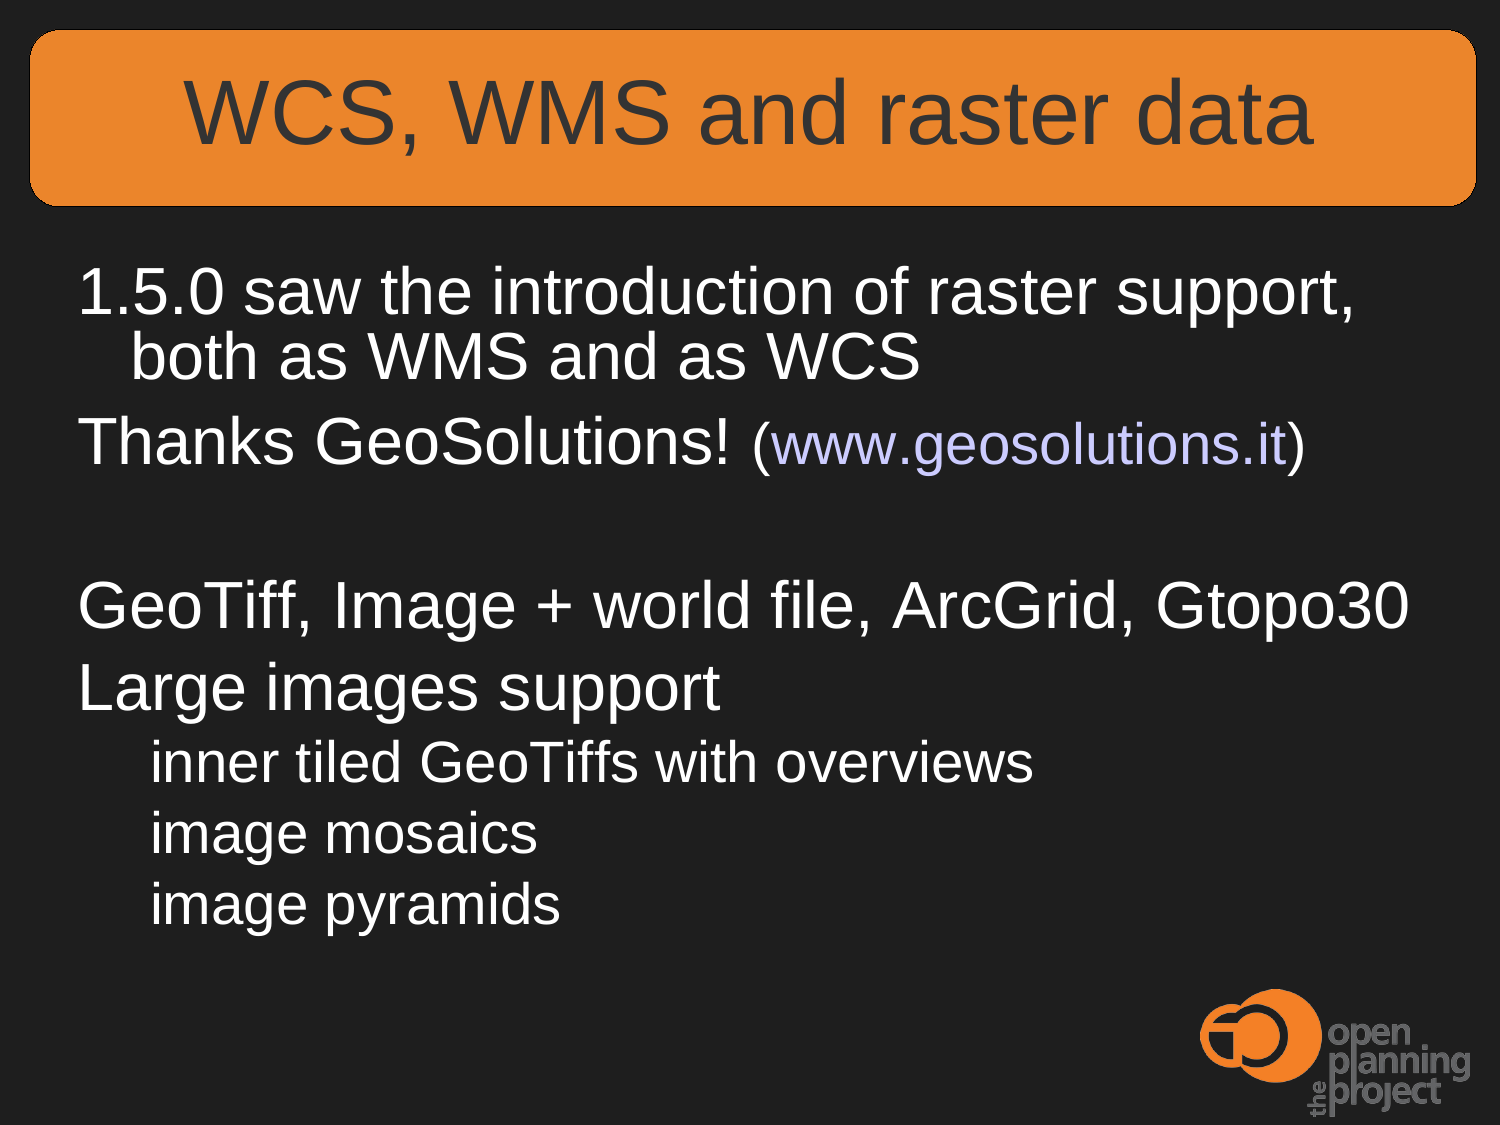

# WCS, WMS and raster data
1.5.0 saw the introduction of raster support, both as WMS and as WCS
Thanks GeoSolutions! (www.geosolutions.it)‏
GeoTiff, Image + world file, ArcGrid, Gtopo30
Large images support
inner tiled GeoTiffs with overviews
image mosaics
image pyramids